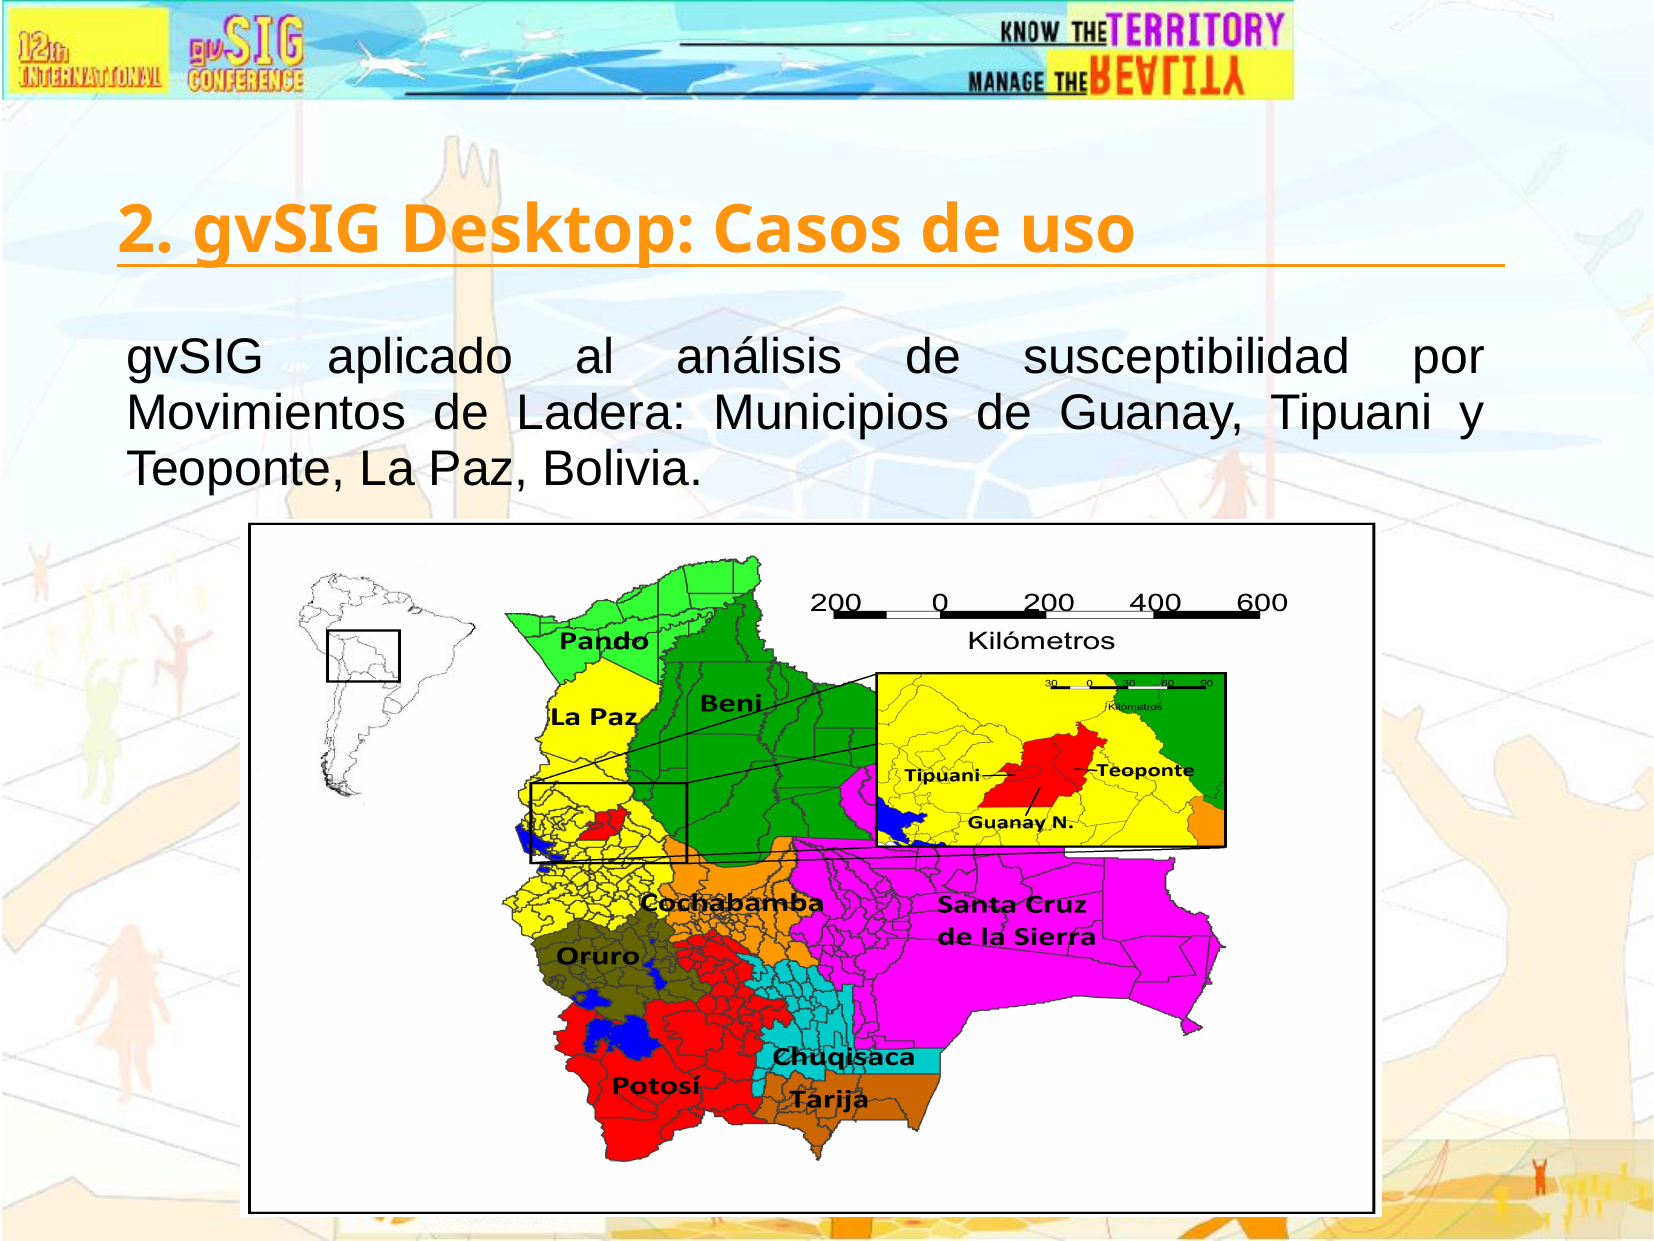

# 2. gvSIG Desktop: Casos de uso
gvSIG aplicado al análisis de susceptibilidad por Movimientos de Ladera: Municipios de Guanay, Tipuani y Teoponte, La Paz, Bolivia.